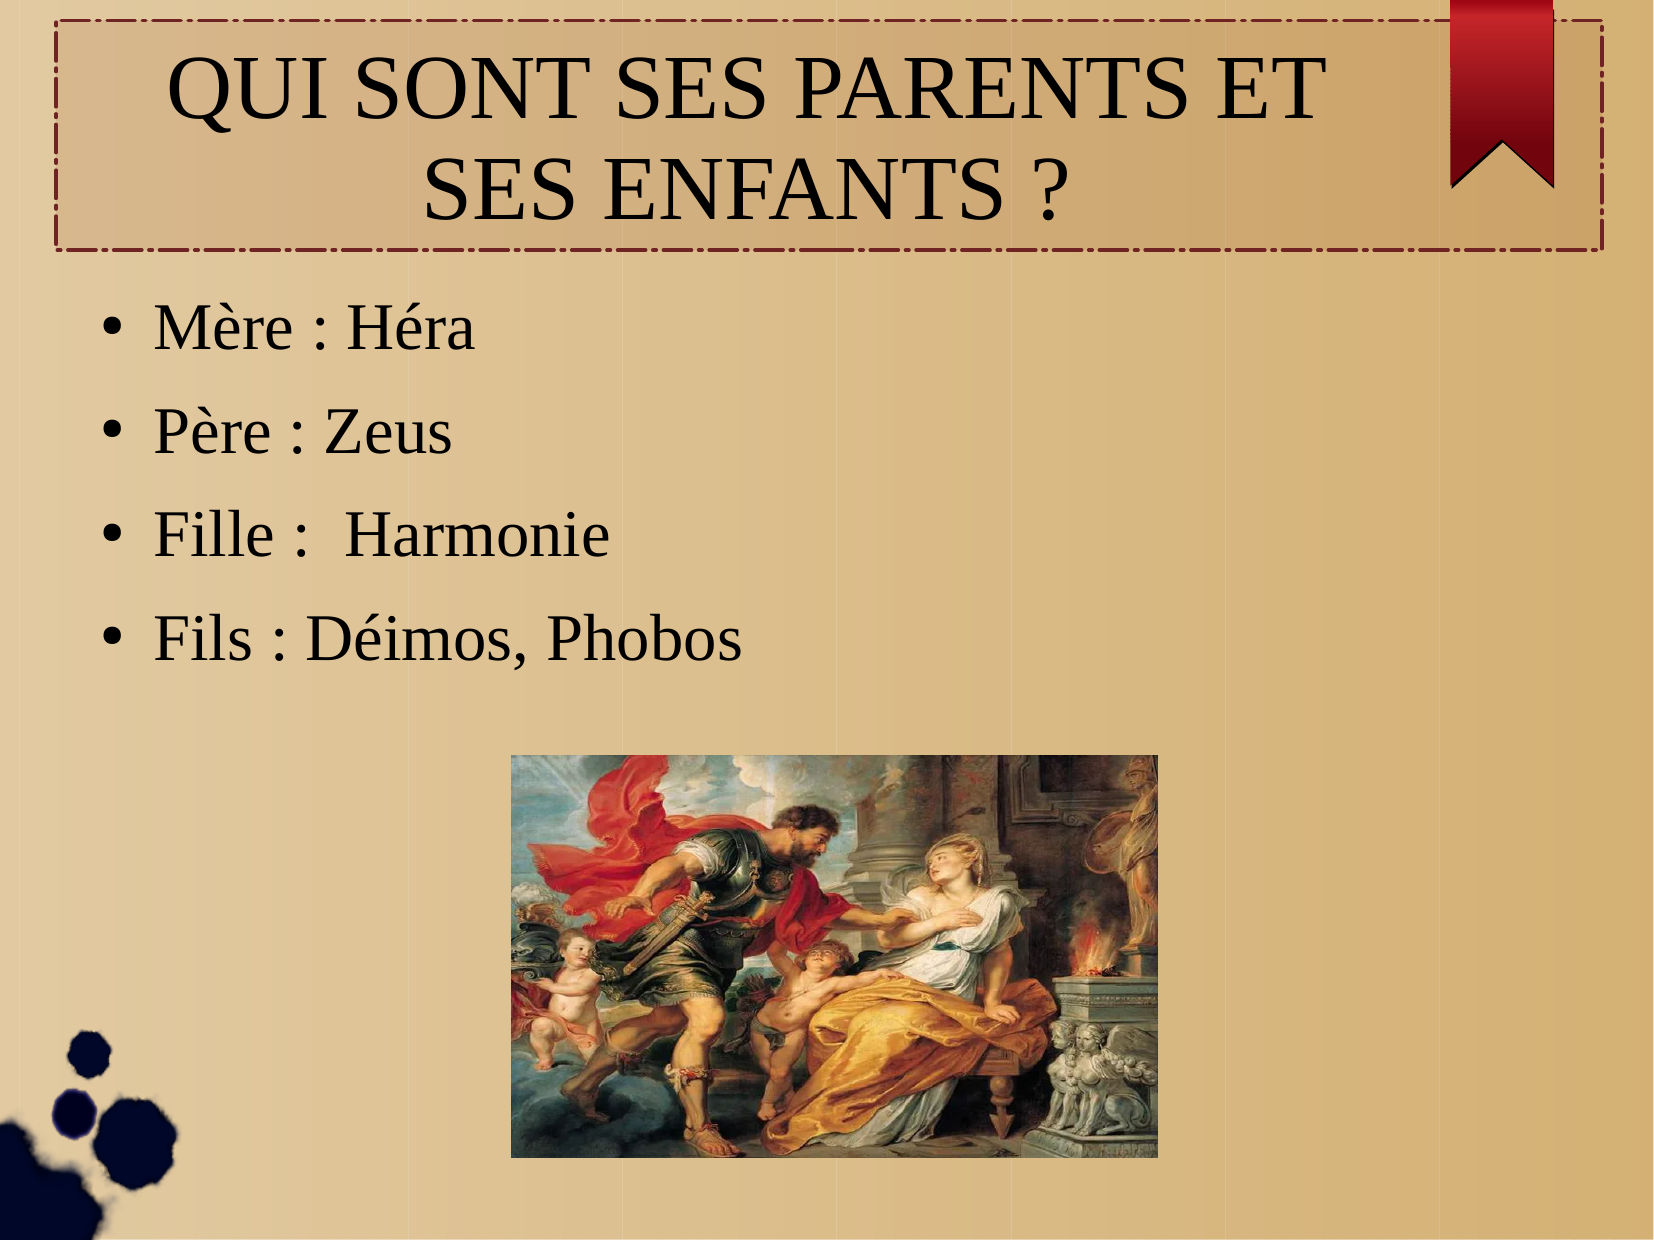

# QUI SONT SES PARENTS ET SES ENFANTS ?
Mère : Héra
Père : Zeus
Fille : Harmonie
Fils : Déimos, Phobos